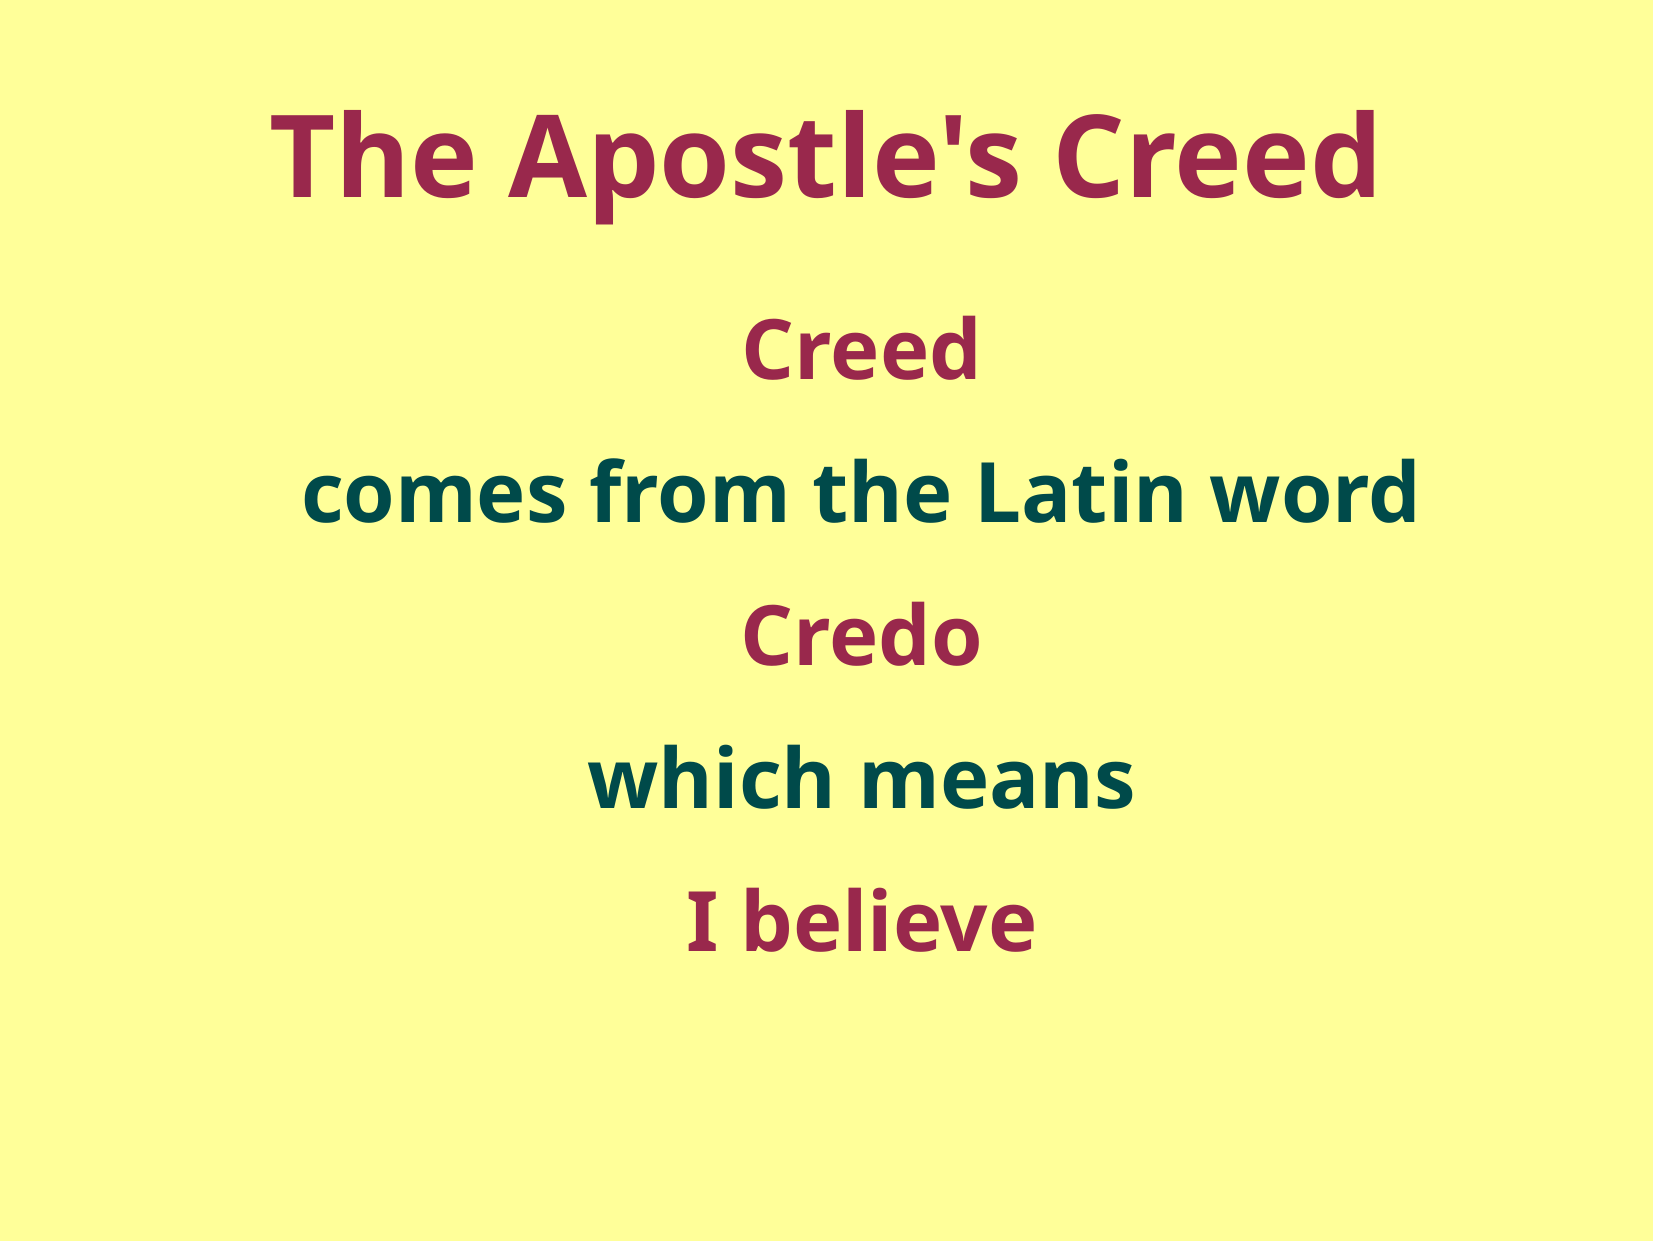

The Apostle's Creed
# Creed
comes from the Latin word
Credo
which means
I believe